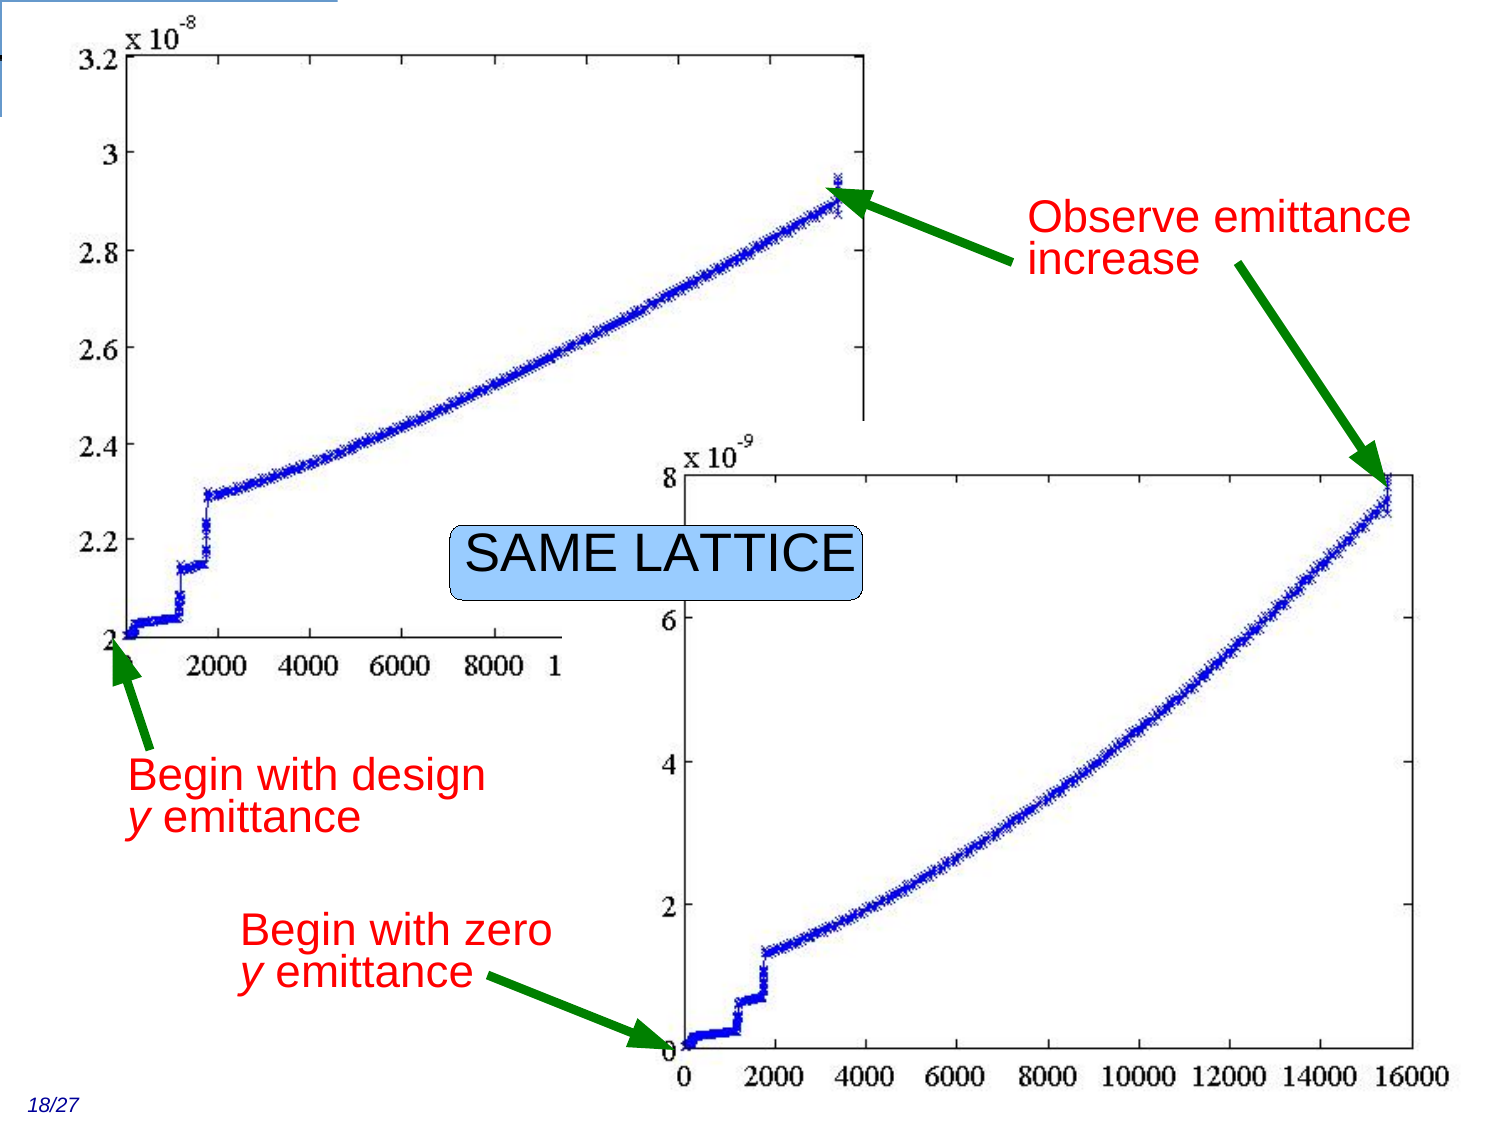

Observe emittance increase
SAME LATTICE
Begin with design y emittance
Begin with zero y emittance